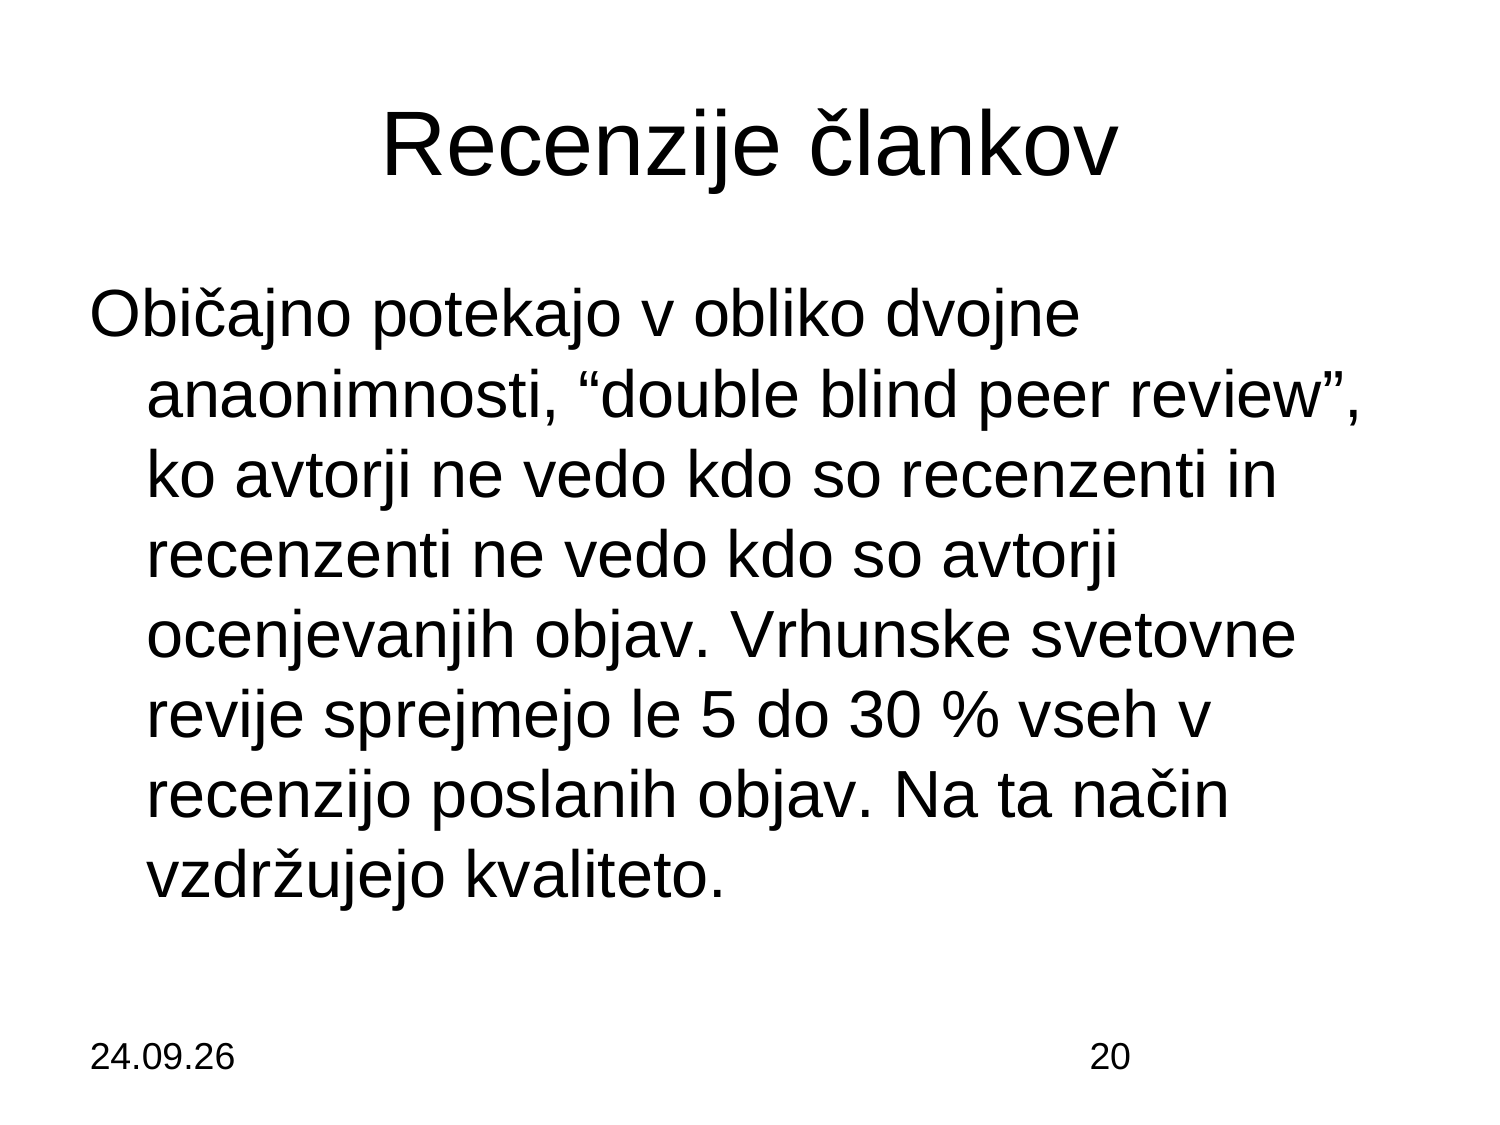

# Recenzije člankov
Običajno potekajo v obliko dvojne anaonimnosti, “double blind peer review”, ko avtorji ne vedo kdo so recenzenti in recenzenti ne vedo kdo so avtorji ocenjevanjih objav. Vrhunske svetovne revije sprejmejo le 5 do 30 % vseh v recenzijo poslanih objav. Na ta način vzdržujejo kvaliteto.
20